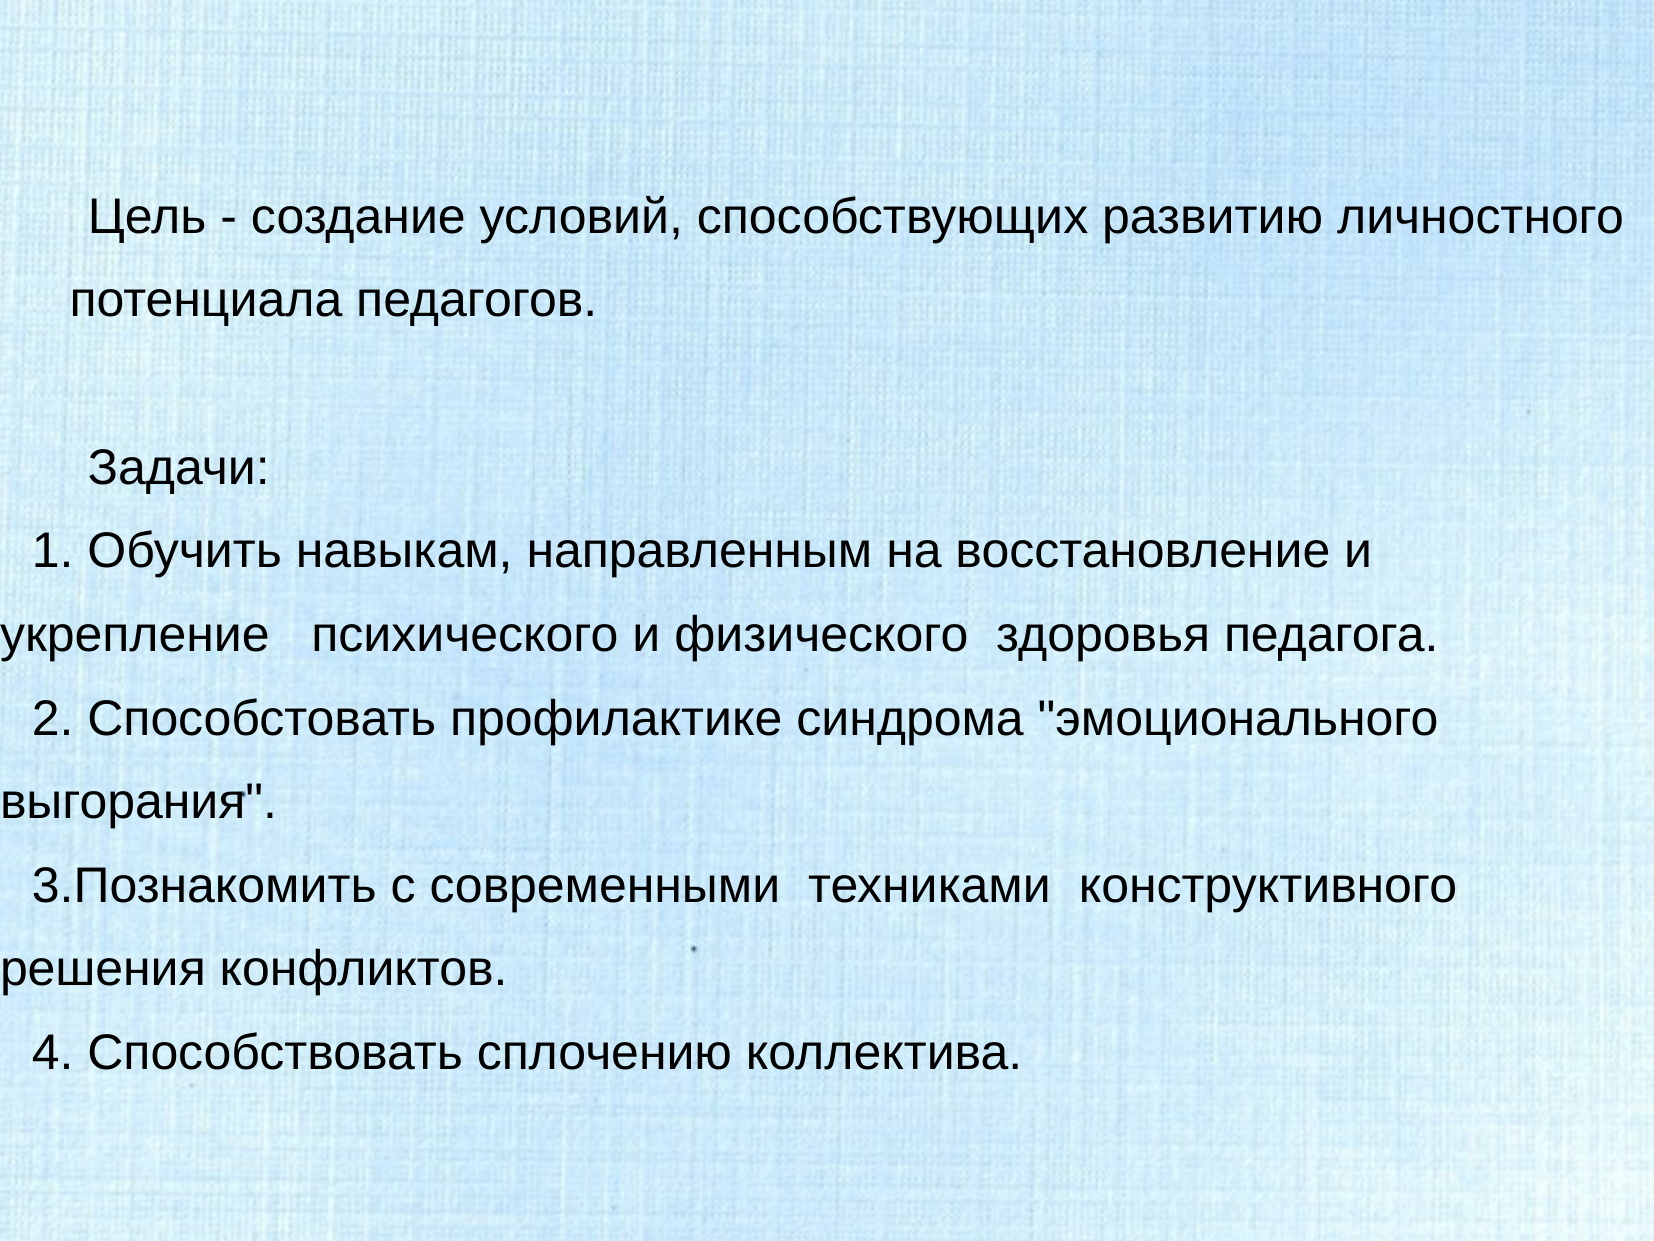

# Цель - создание условий, способствующих развитию личностного потенциала педагогов.
 Задачи:
 1. Обучить навыкам, направленным на восстановление и укрепление психического и физического здоровья педагога.
 2. Способстовать профилактике синдрома "эмоционального выгорания".
 3.Познакомить с современными техниками конструктивного решения конфликтов.
 4. Способствовать сплочению коллектива.